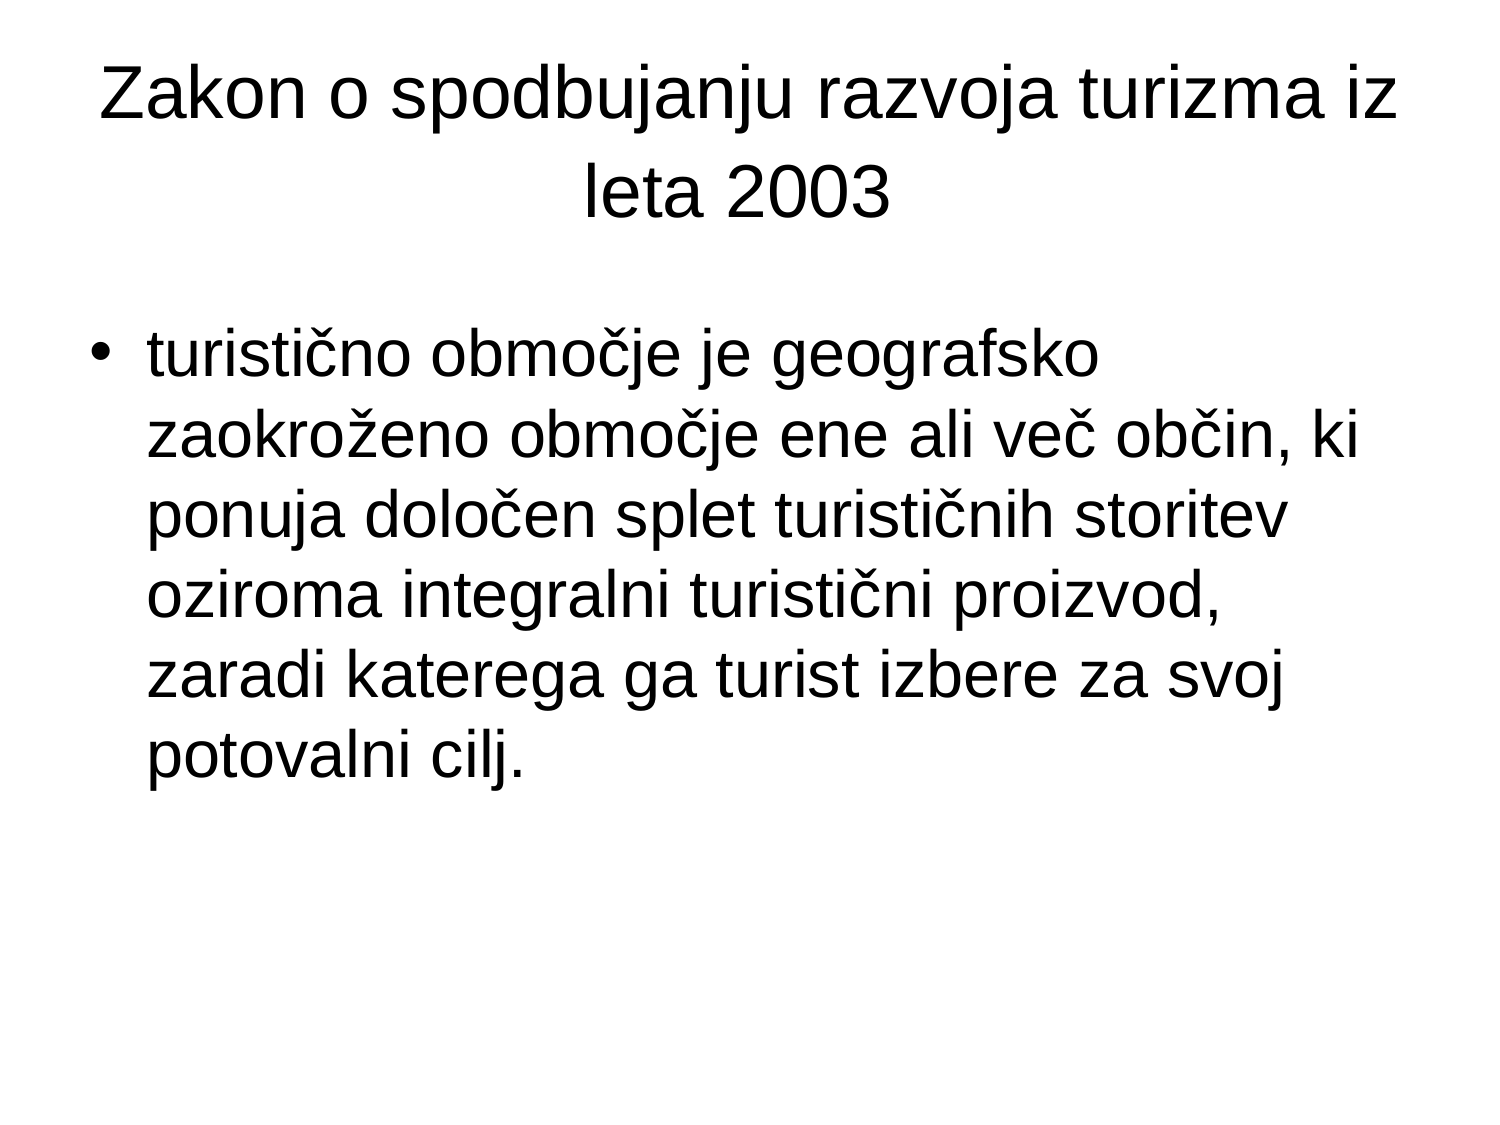

# Zakon o spodbujanju razvoja turizma iz leta 2003
turistično območje je geografsko zaokroženo območje ene ali več občin, ki ponuja določen splet turističnih storitev oziroma integralni turistični proizvod, zaradi katerega ga turist izbere za svoj potovalni cilj.